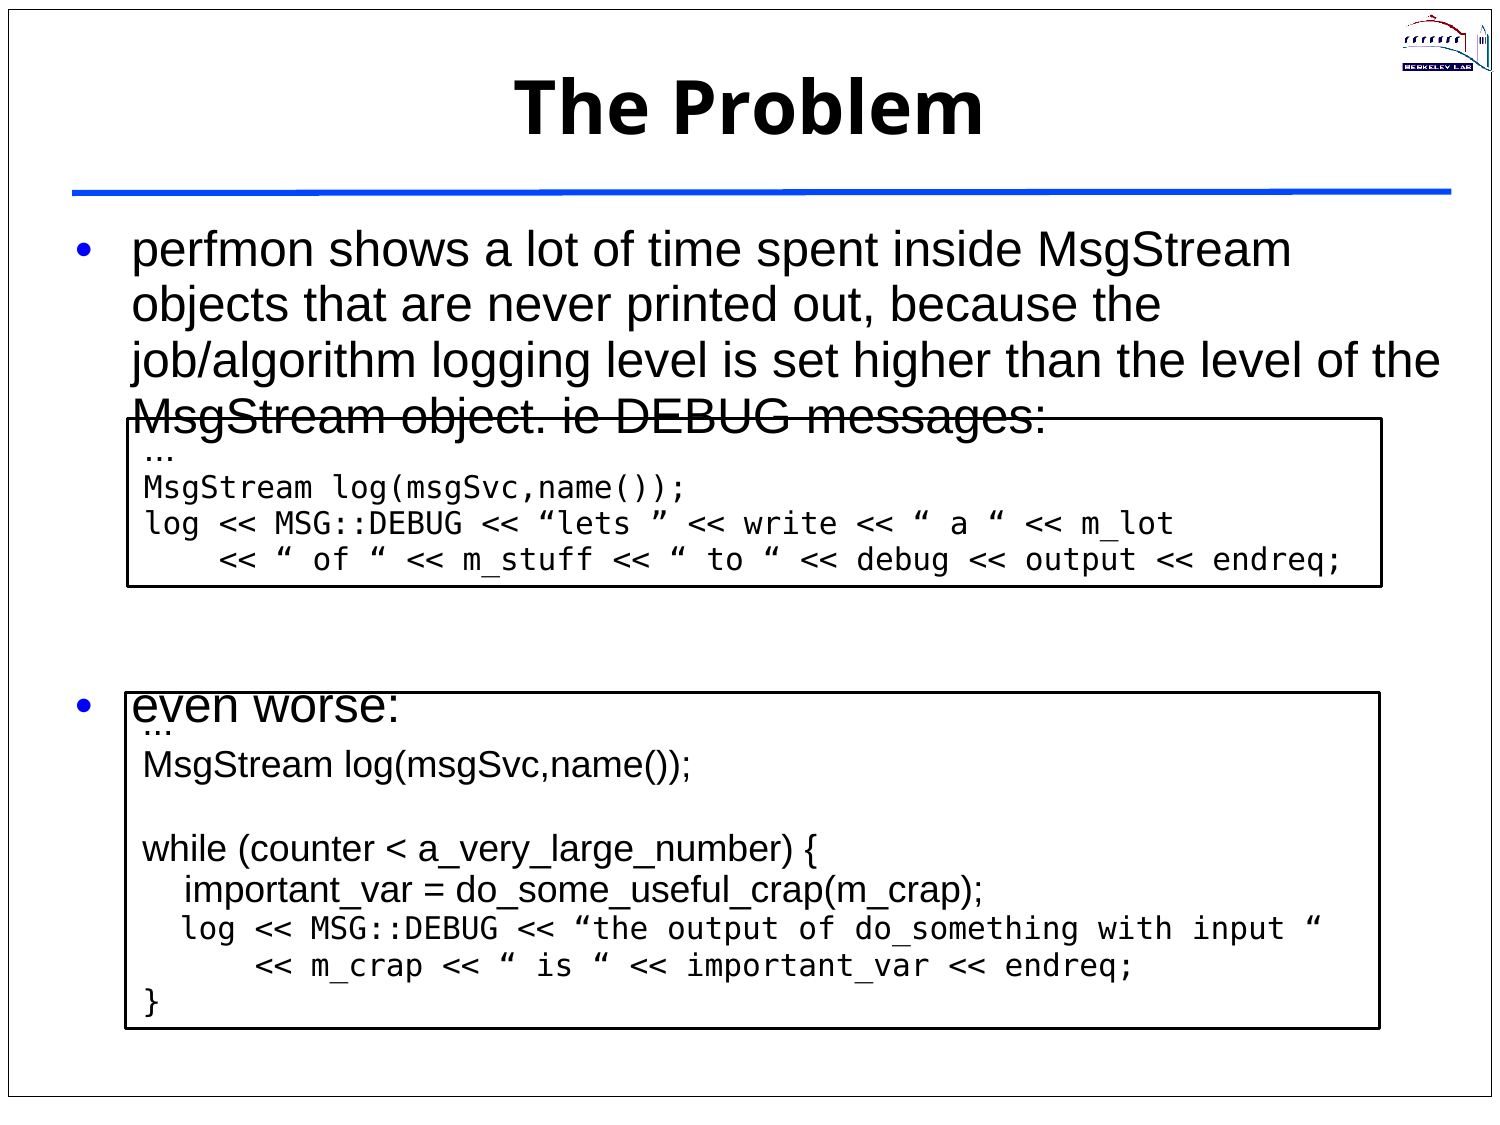

# The Problem
perfmon shows a lot of time spent inside MsgStream objects that are never printed out, because the job/algorithm logging level is set higher than the level of the MsgStream object. ie DEBUG messages:
even worse:
...
MsgStream log(msgSvc,name());
log << MSG::DEBUG << “lets ” << write << “ a “ << m_lot
 << “ of “ << m_stuff << “ to “ << debug << output << endreq;
...
MsgStream log(msgSvc,name());
while (counter < a_very_large_number) {
 important_var = do_some_useful_crap(m_crap);
 log << MSG::DEBUG << “the output of do_something with input “
 << m_crap << “ is “ << important_var << endreq;
}